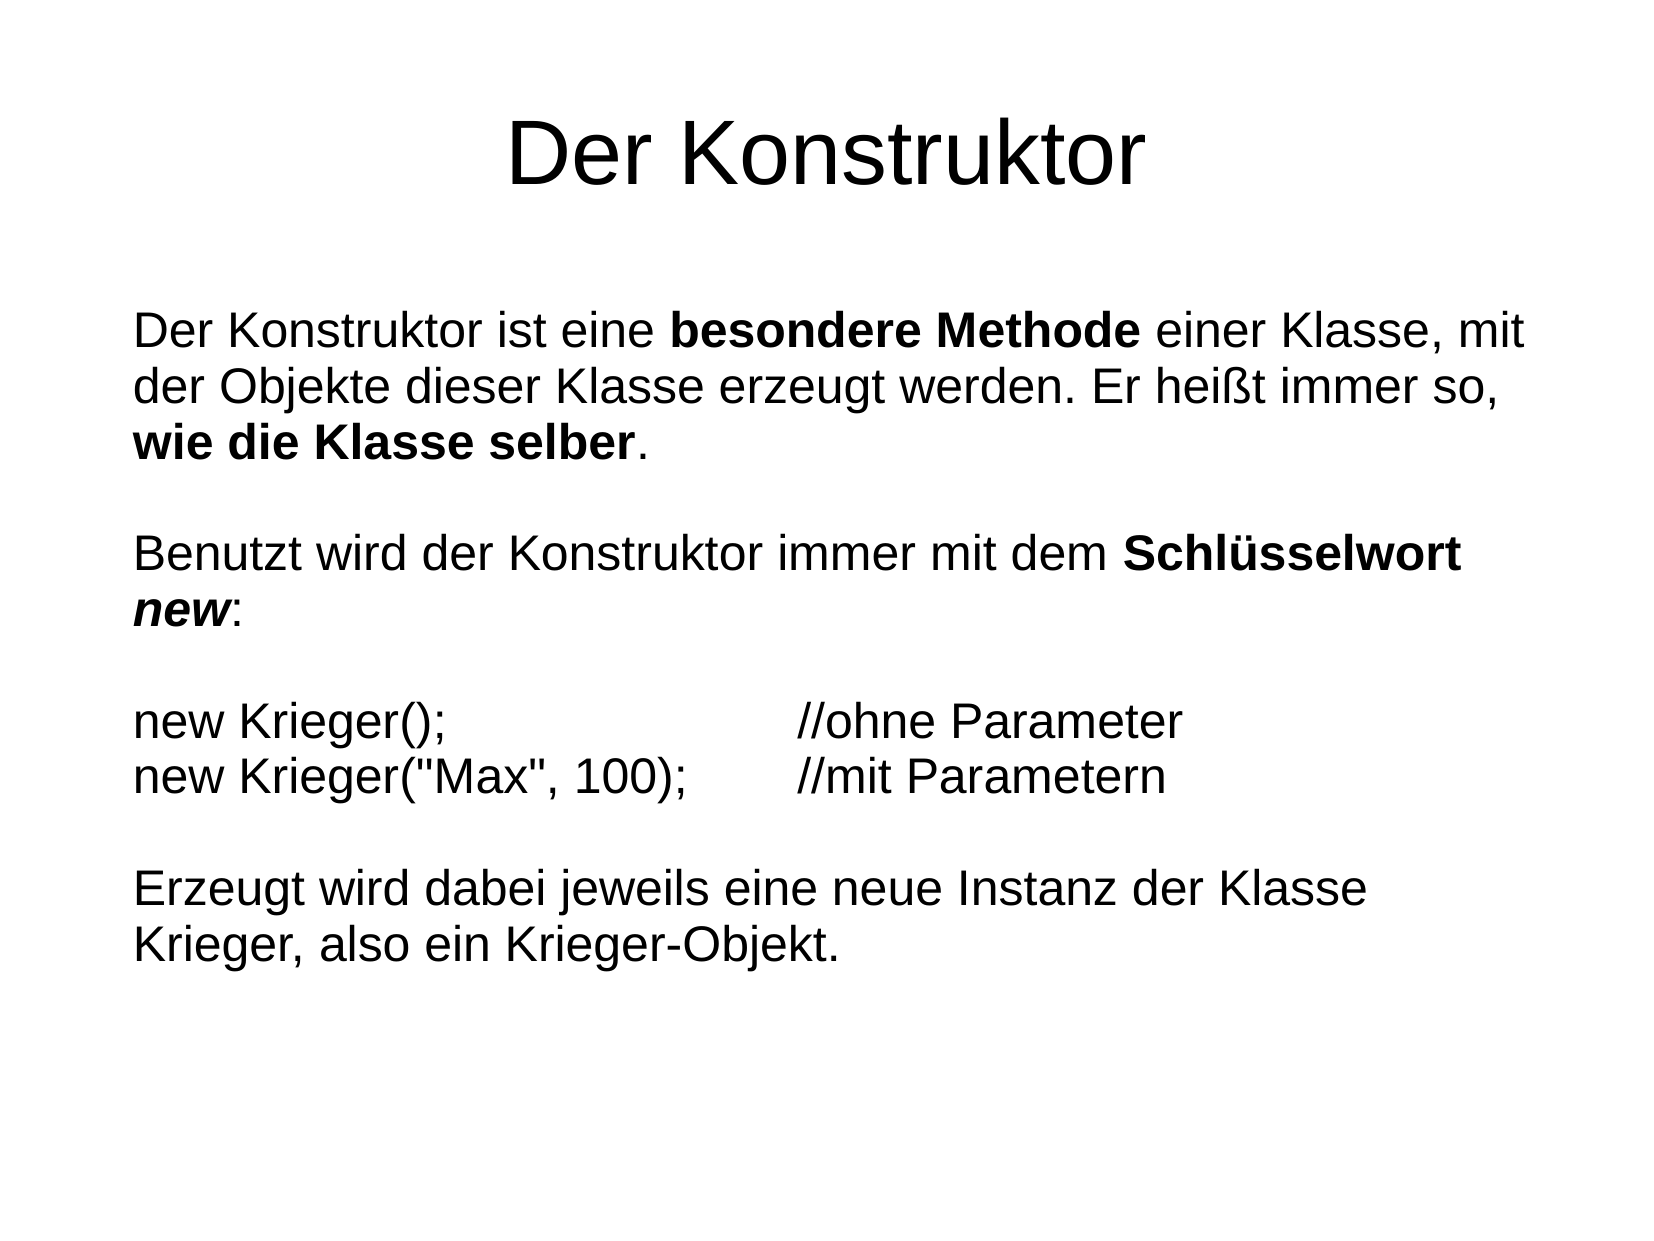

# Der Konstruktor
Der Konstruktor ist eine besondere Methode einer Klasse, mit der Objekte dieser Klasse erzeugt werden. Er heißt immer so, wie die Klasse selber.
Benutzt wird der Konstruktor immer mit dem Schlüsselwort new:
new Krieger();					//ohne Parameter
new Krieger("Max", 100);		//mit Parametern
Erzeugt wird dabei jeweils eine neue Instanz der Klasse Krieger, also ein Krieger-Objekt.